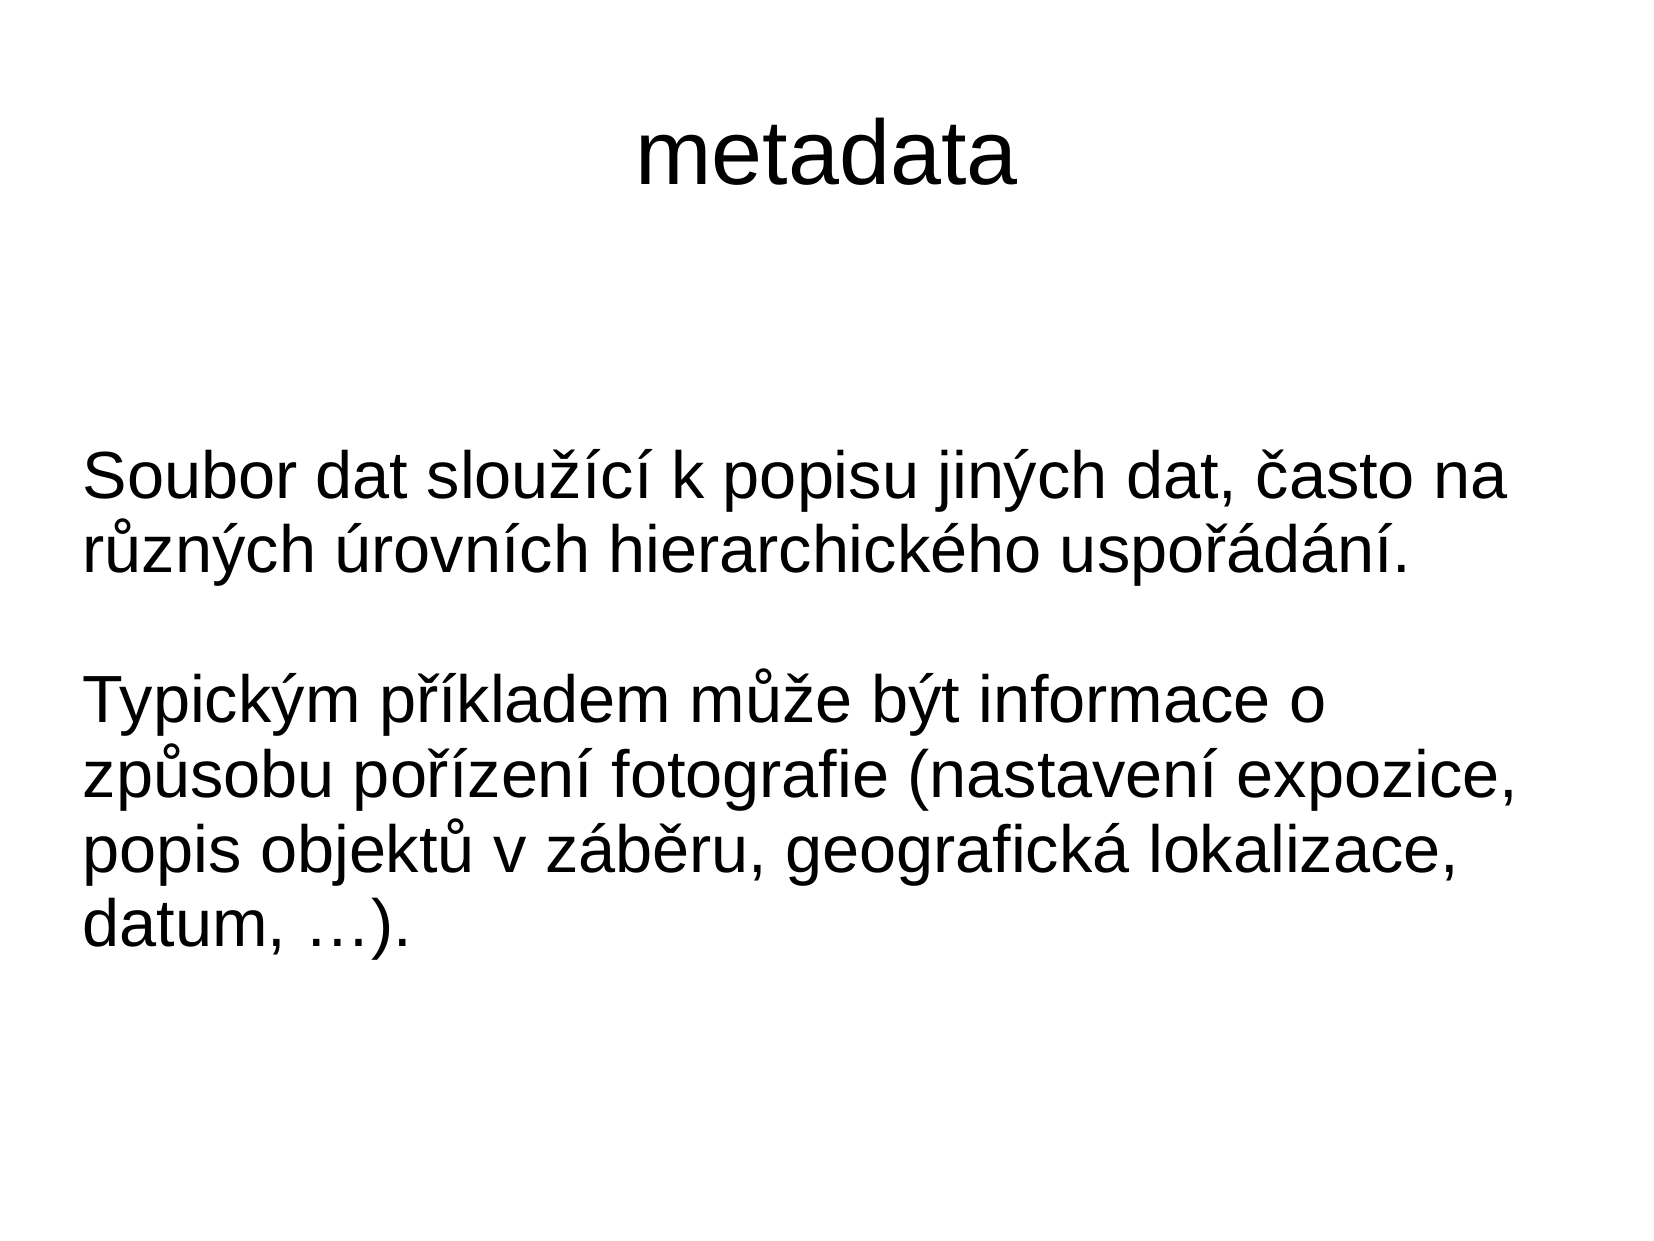

# metadata
Soubor dat sloužící k popisu jiných dat, často na různých úrovních hierarchického uspořádání.
Typickým příkladem může být informace o způsobu pořízení fotografie (nastavení expozice, popis objektů v záběru, geografická lokalizace, datum, …).